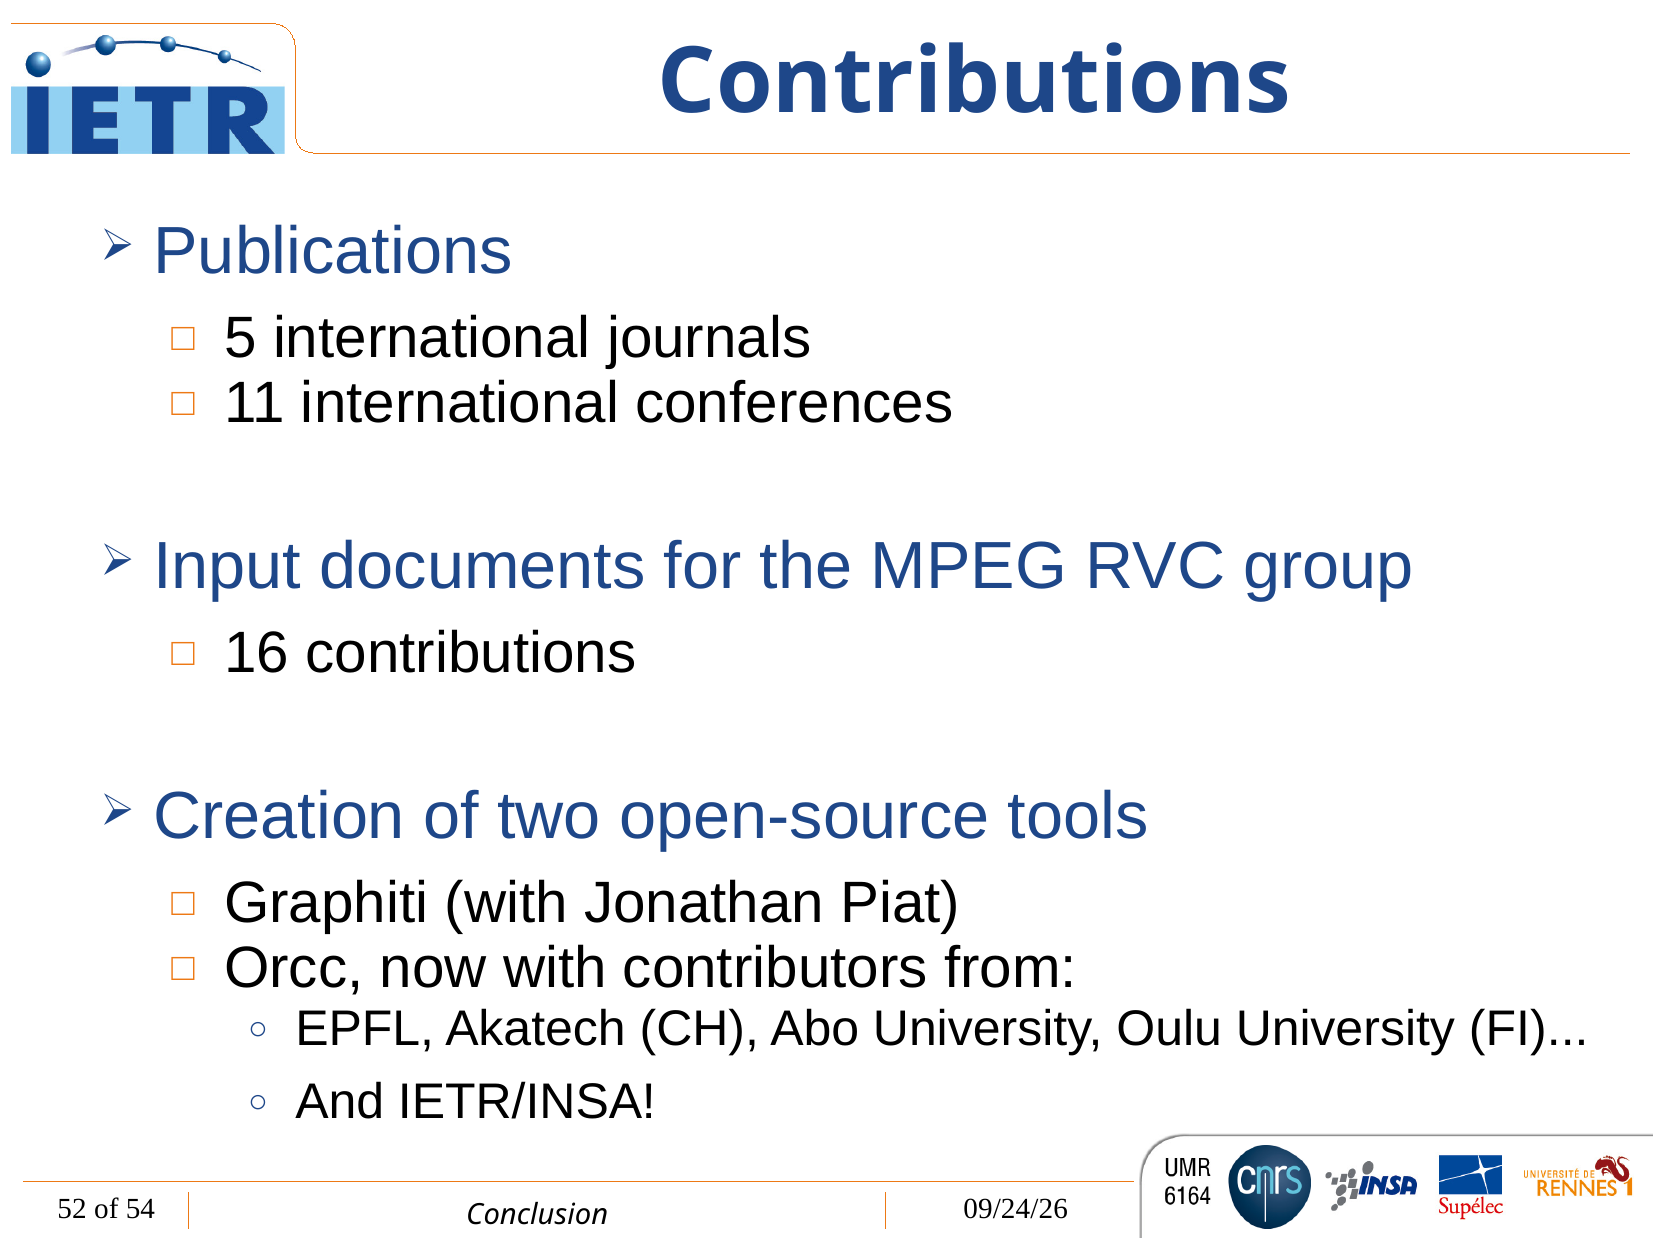

# Contributions
Publications
5 international journals
11 international conferences
Input documents for the MPEG RVC group
16 contributions
Creation of two open-source tools
Graphiti (with Jonathan Piat)
Orcc, now with contributors from:
EPFL, Akatech (CH), Abo University, Oulu University (FI)...
And IETR/INSA!
52
Conclusion